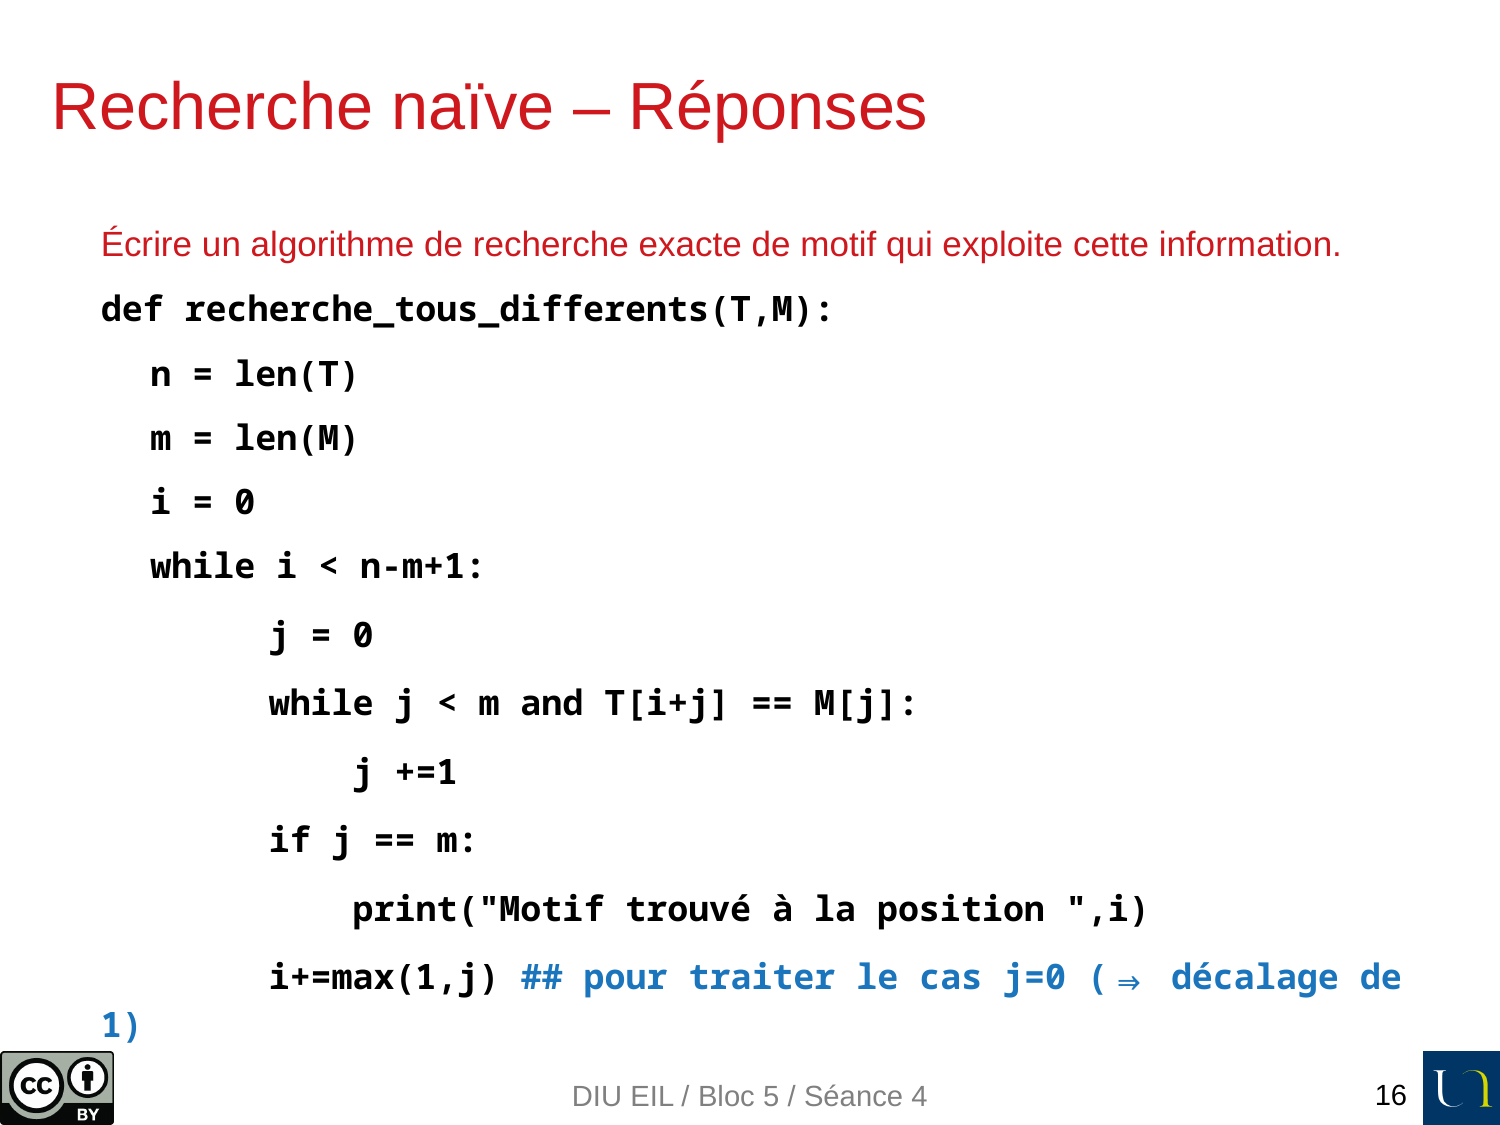

# Recherche naïve – Réponses
Écrire un algorithme de recherche exacte de motif qui exploite cette information.
def recherche_tous_differents(T,M):
n = len(T)
m = len(M)
i = 0
while i < n-m+1:
 j = 0
 while j < m and T[i+j] == M[j]:
 j +=1
 if j == m:
 print("Motif trouvé à la position ",i)
 i+=max(1,j) ## pour traiter le cas j=0 (⇒ décalage de 1)
16